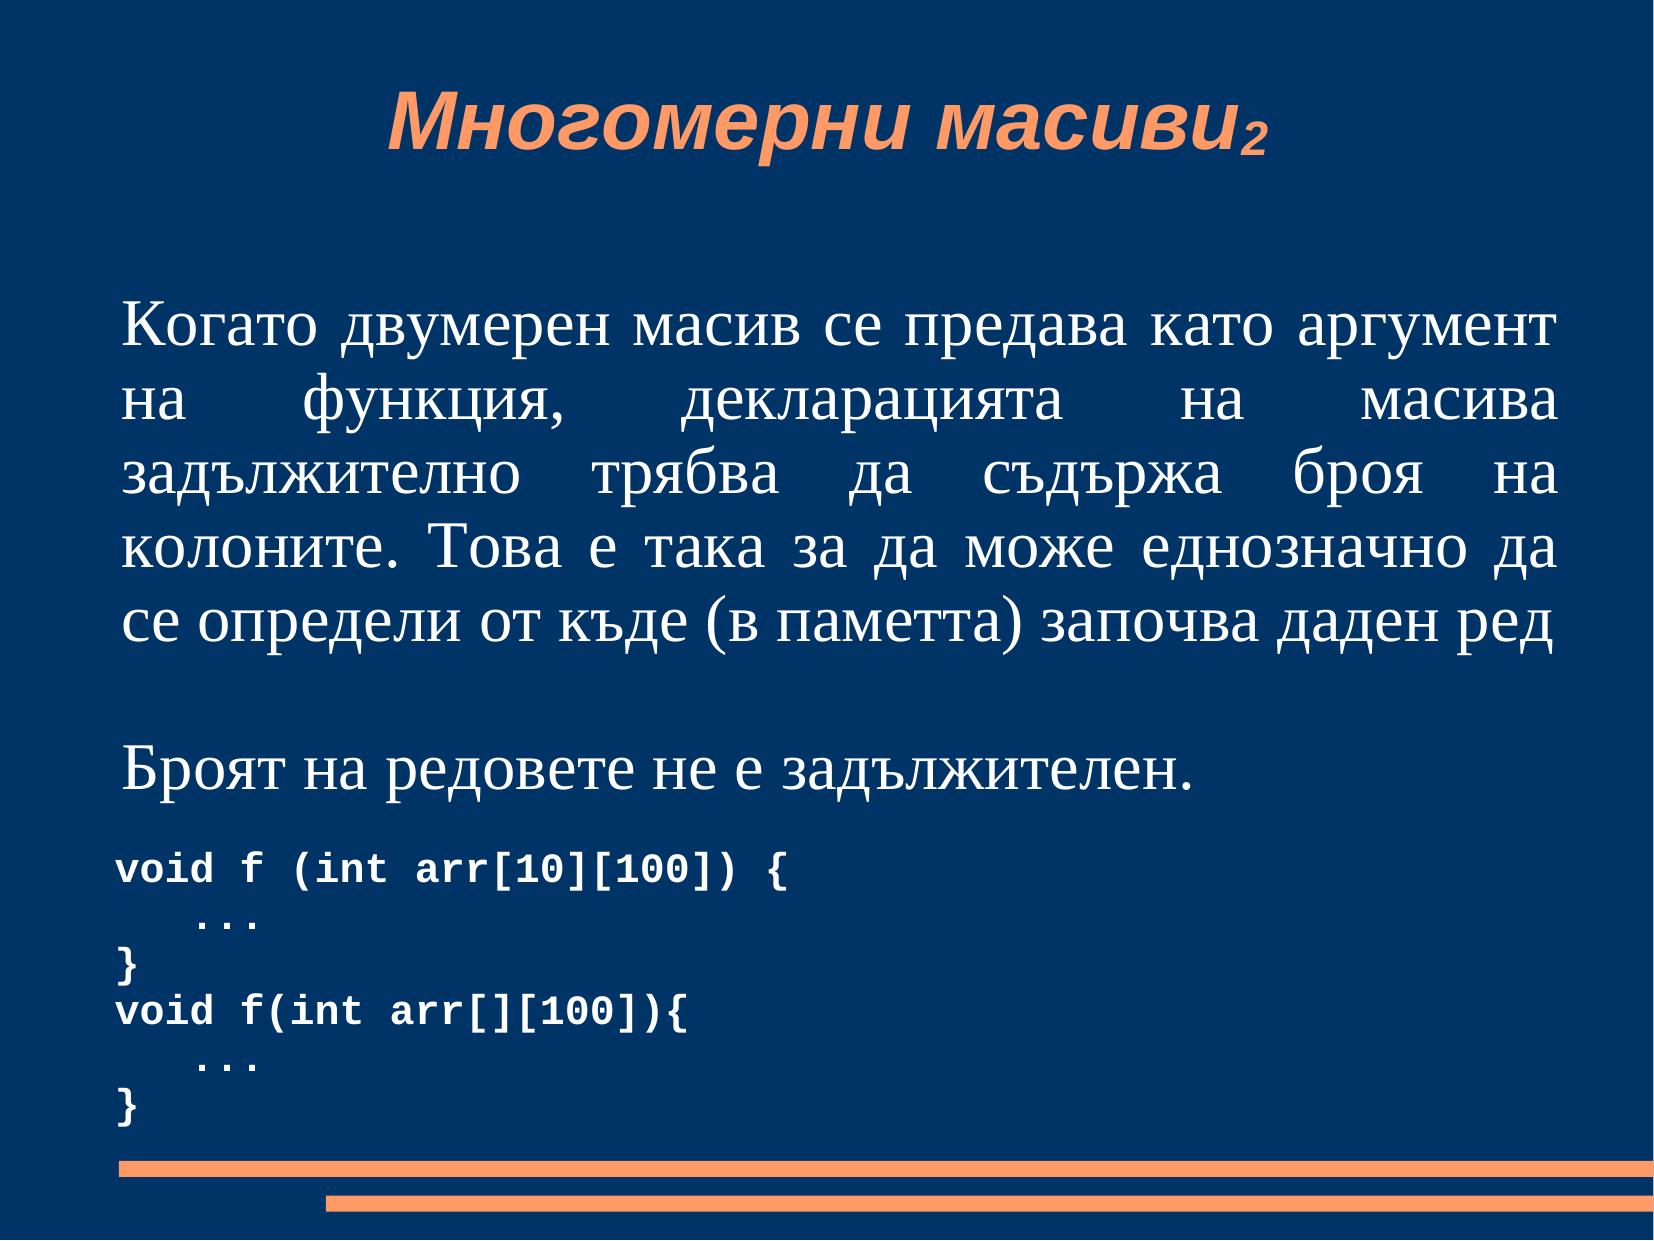

# Многомерни масиви2
Когато двумерен масив се предава като аргумент на функция, декларацията на масива задължително трябва да съдържа броя на колоните. Това е така за да може еднозначно да се определи от къде (в паметта) започва даден ред
Броят на редовете не е задължителен.
void f (int arr[10][100]) {
	...
}
void f(int arr[][100]){
	...
}